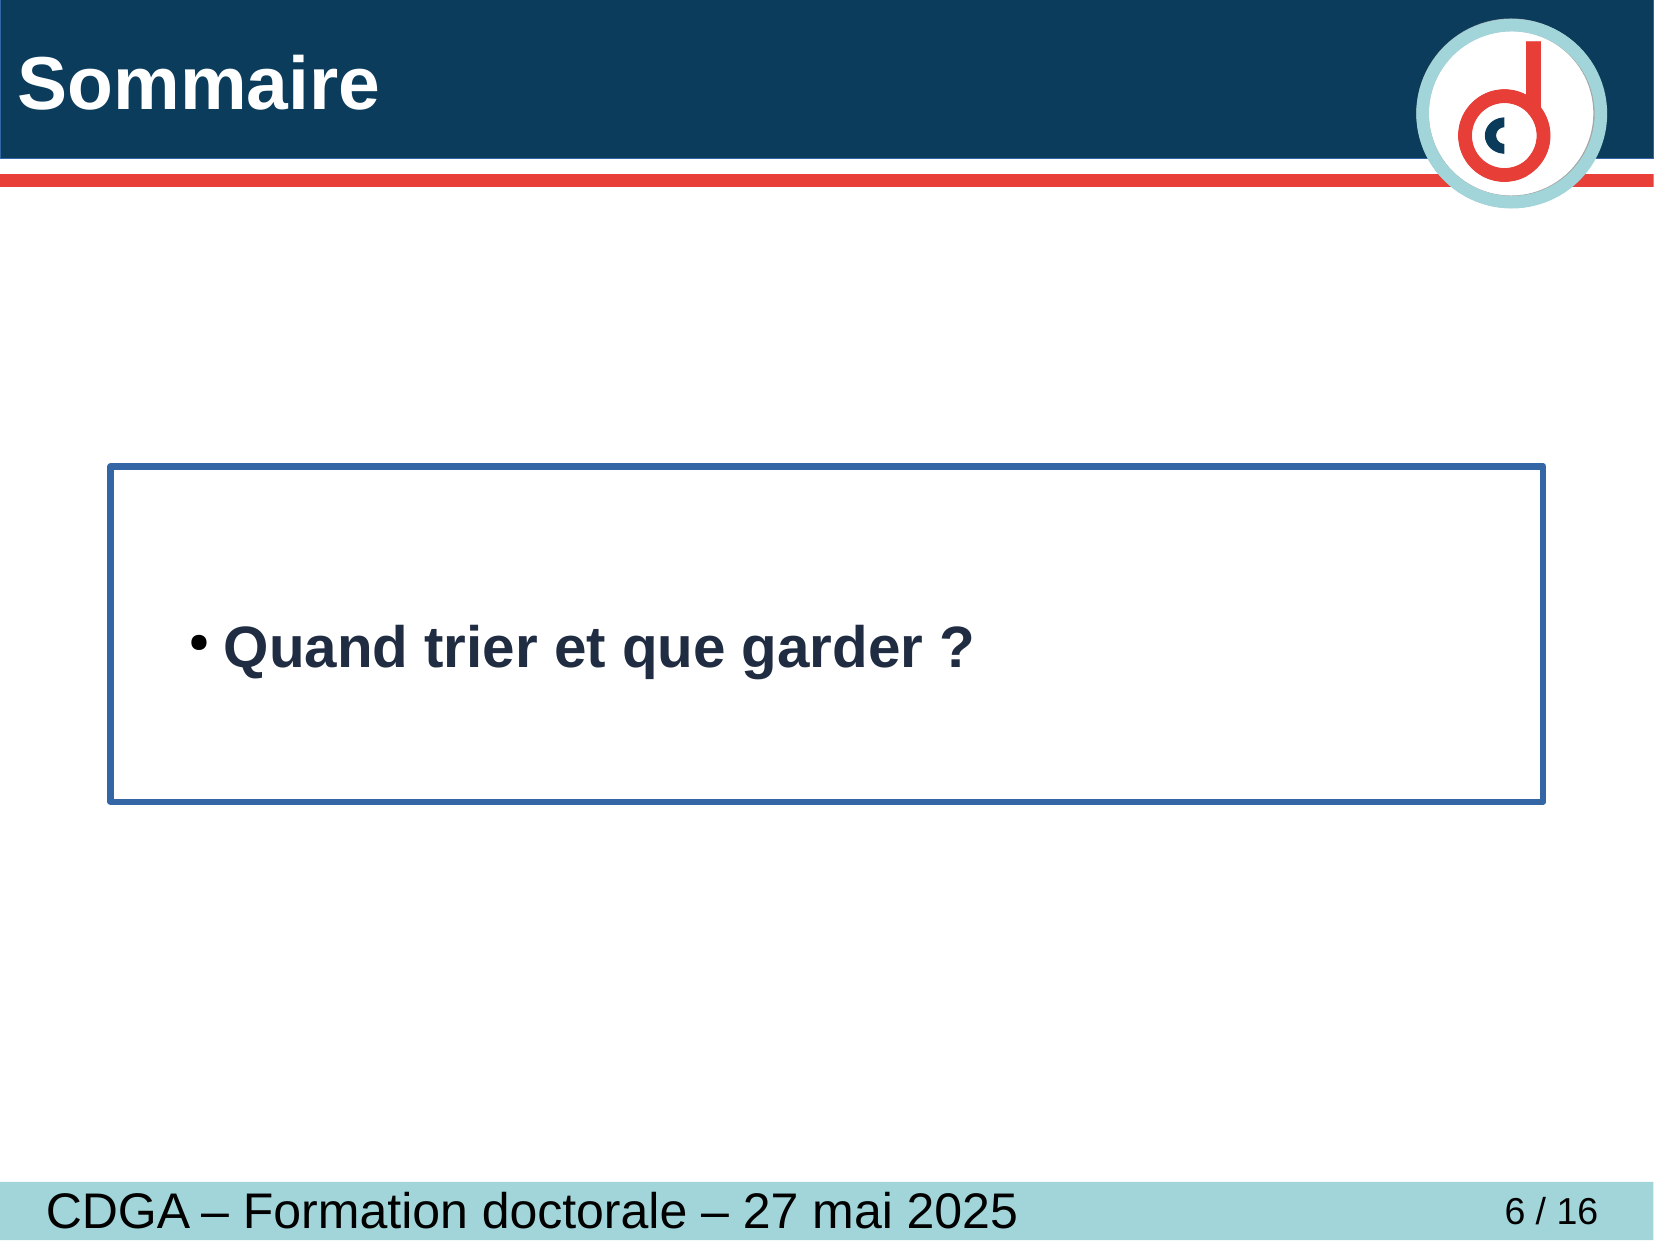

# Sommaire
Quand trier et que garder ?